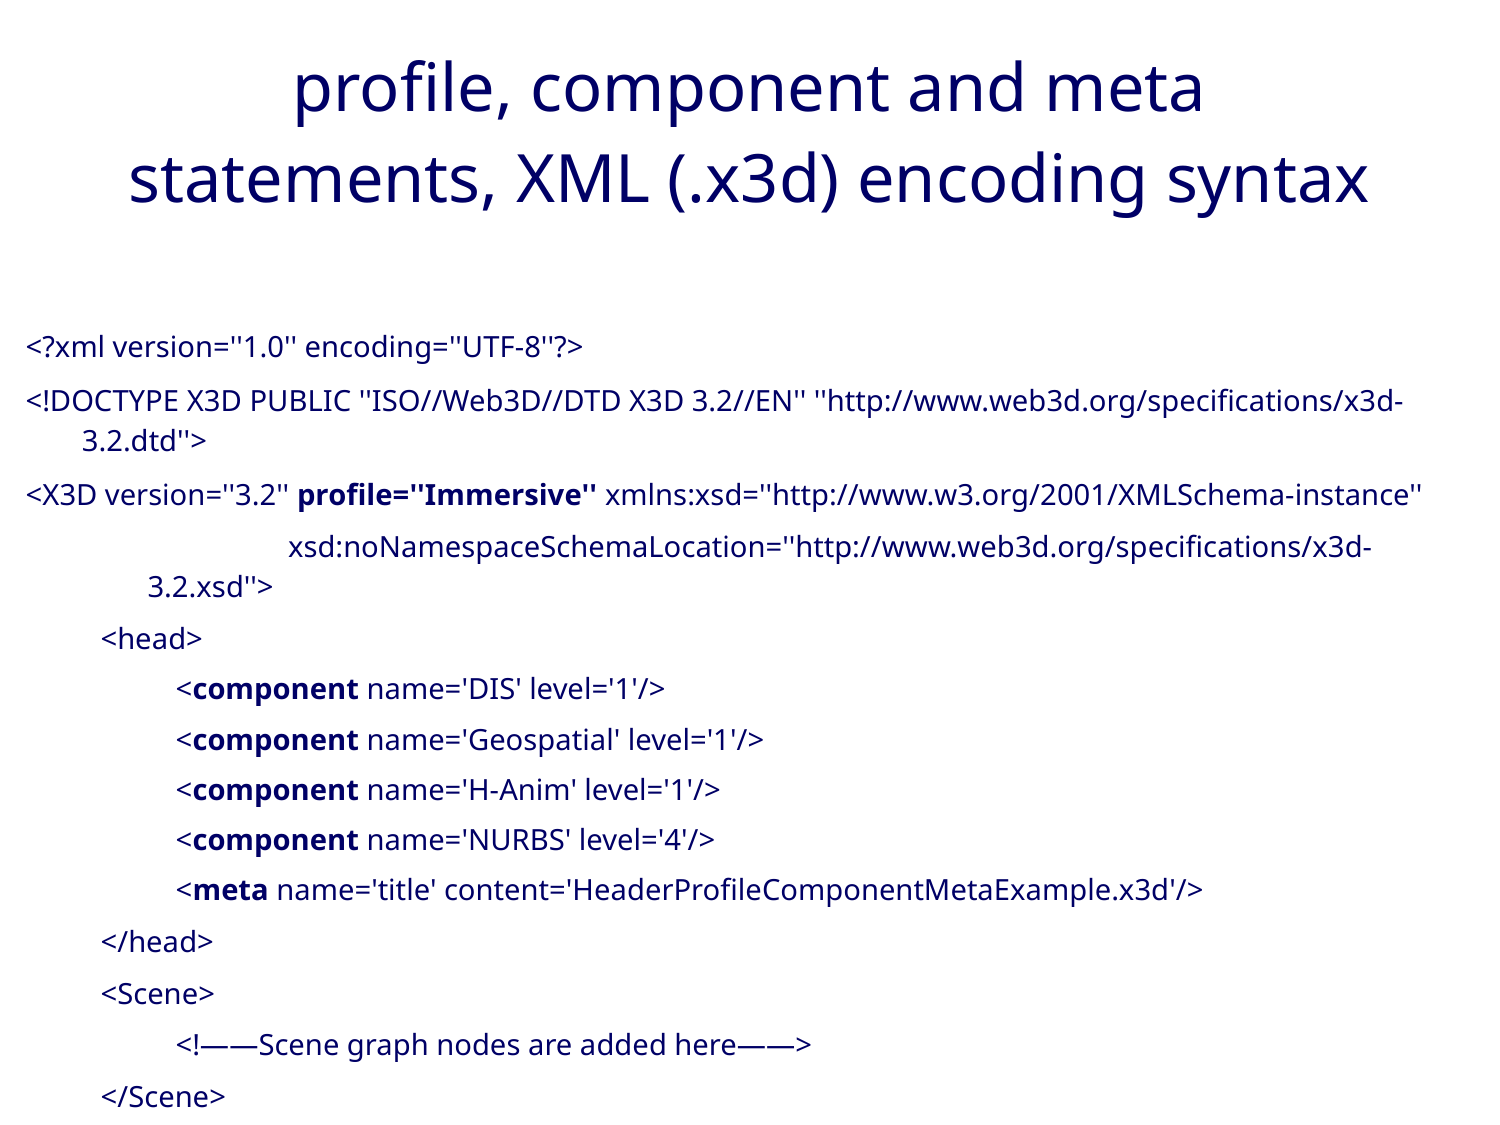

# profile, component and meta statements, XML (.x3d) encoding syntax
<?xml version=''1.0'' encoding=''UTF-8''?>
<!DOCTYPE X3D PUBLIC ''ISO//Web3D//DTD X3D 3.2//EN'' ''http://www.web3d.org/specifications/x3d-3.2.dtd''>
<X3D version=''3.2'' profile=''Immersive'' xmlns:xsd=''http://www.w3.org/2001/XMLSchema-instance''
 xsd:noNamespaceSchemaLocation=''http://www.web3d.org/specifications/x3d-3.2.xsd''>
<head>
<component name='DIS' level='1'/>
<component name='Geospatial' level='1'/>
<component name='H-Anim' level='1'/>
<component name='NURBS' level='4'/>
<meta name='title' content='HeaderProfileComponentMetaExample.x3d'/>
</head>
<Scene>
<!——Scene graph nodes are added here——>
</Scene>
</X3D>